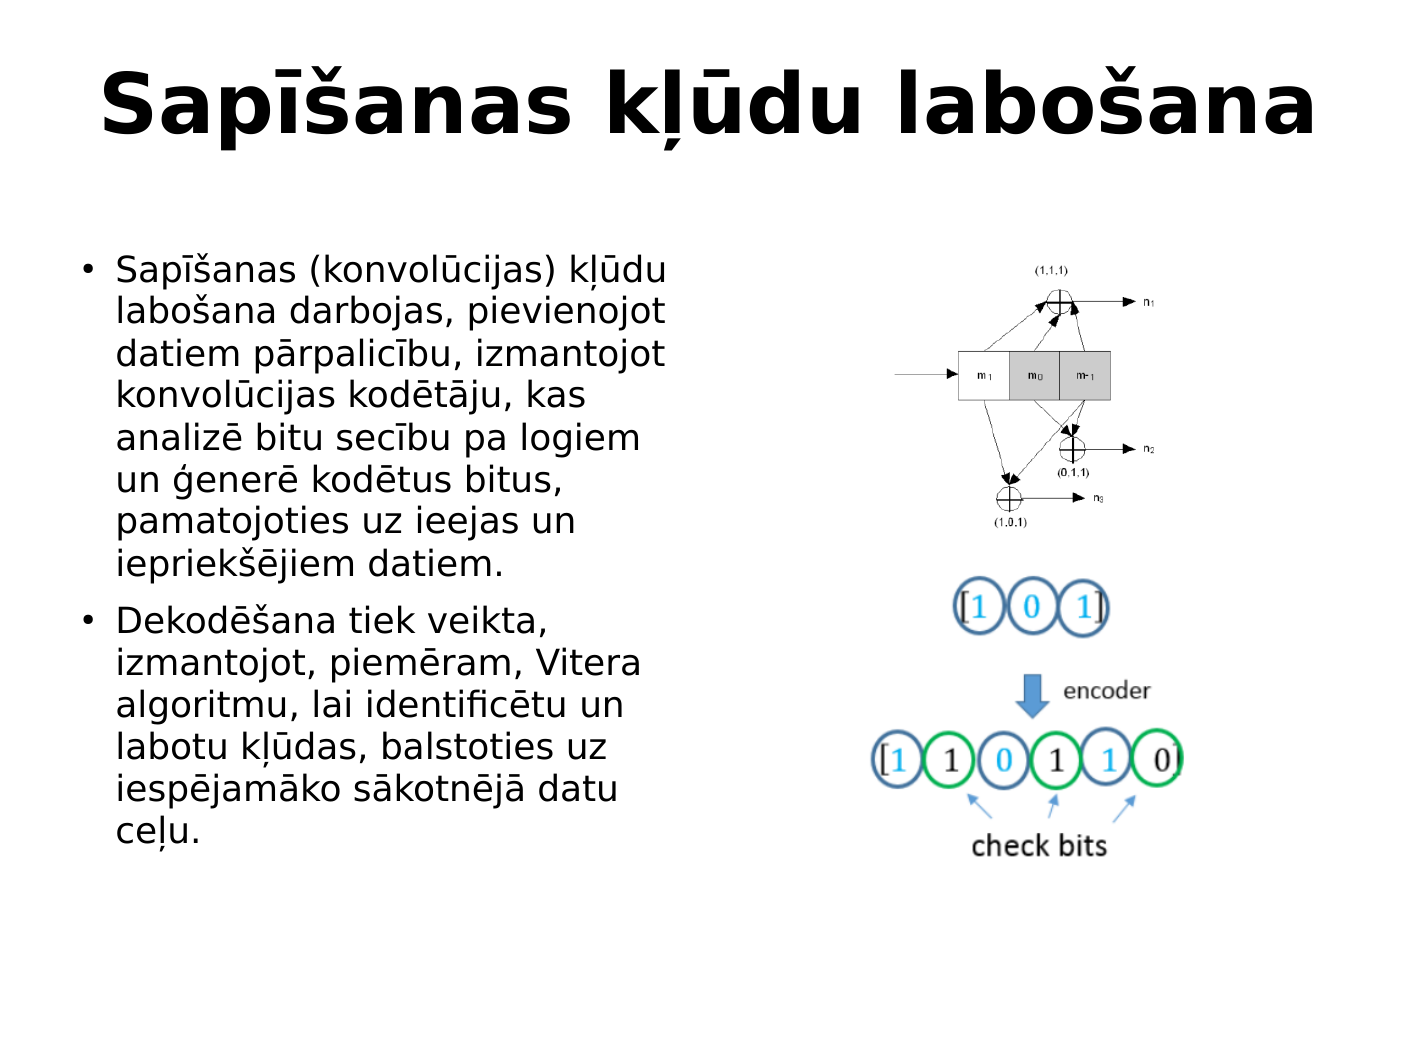

# Sapīšanas kļūdu labošana
Sapīšanas (konvolūcijas) kļūdu labošana darbojas, pievienojot datiem pārpalicību, izmantojot konvolūcijas kodētāju, kas analizē bitu secību pa logiem un ģenerē kodētus bitus, pamatojoties uz ieejas un iepriekšējiem datiem.
Dekodēšana tiek veikta, izmantojot, piemēram, Vitera algoritmu, lai identificētu un labotu kļūdas, balstoties uz iespējamāko sākotnējā datu ceļu.